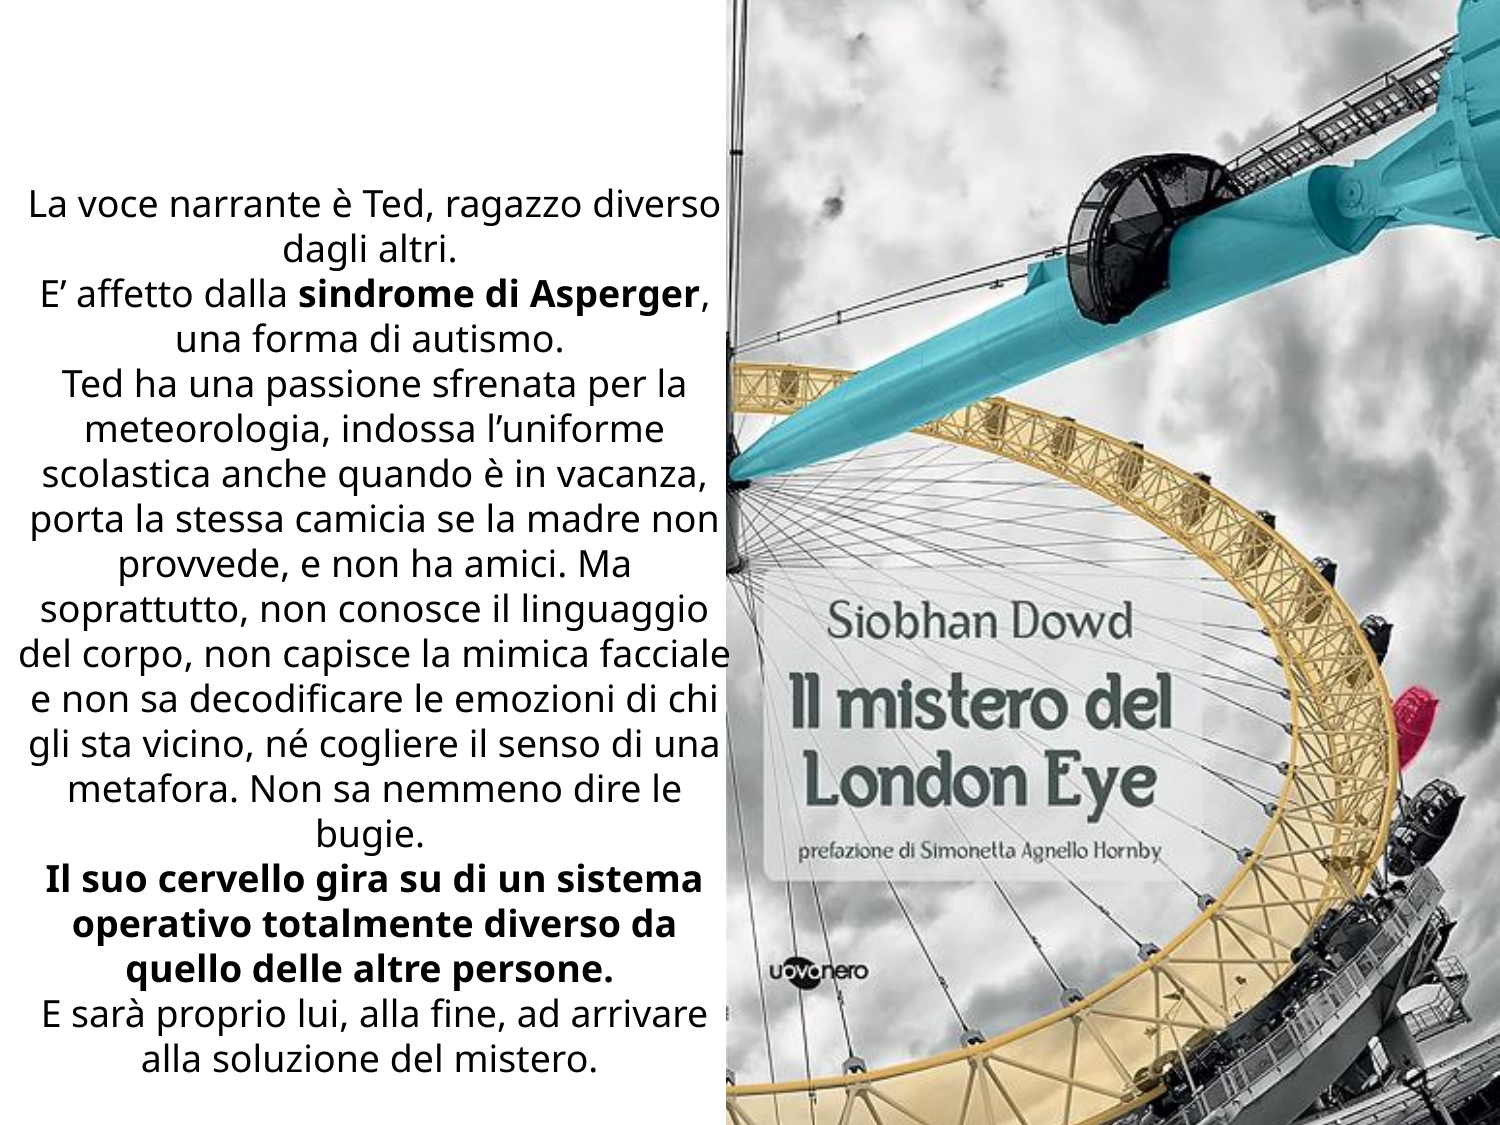

La voce narrante è Ted, ragazzo diverso dagli altri.
E’ affetto dalla sindrome di Asperger, una forma di autismo.
Ted ha una passione sfrenata per la meteorologia, indossa l’uniforme scolastica anche quando è in vacanza, porta la stessa camicia se la madre non provvede, e non ha amici. Ma soprattutto, non conosce il linguaggio del corpo, non capisce la mimica facciale e non sa decodificare le emozioni di chi gli sta vicino, né cogliere il senso di una metafora. Non sa nemmeno dire le bugie.
Il suo cervello gira su di un sistema operativo totalmente diverso da quello delle altre persone.
E sarà proprio lui, alla fine, ad arrivare alla soluzione del mistero.